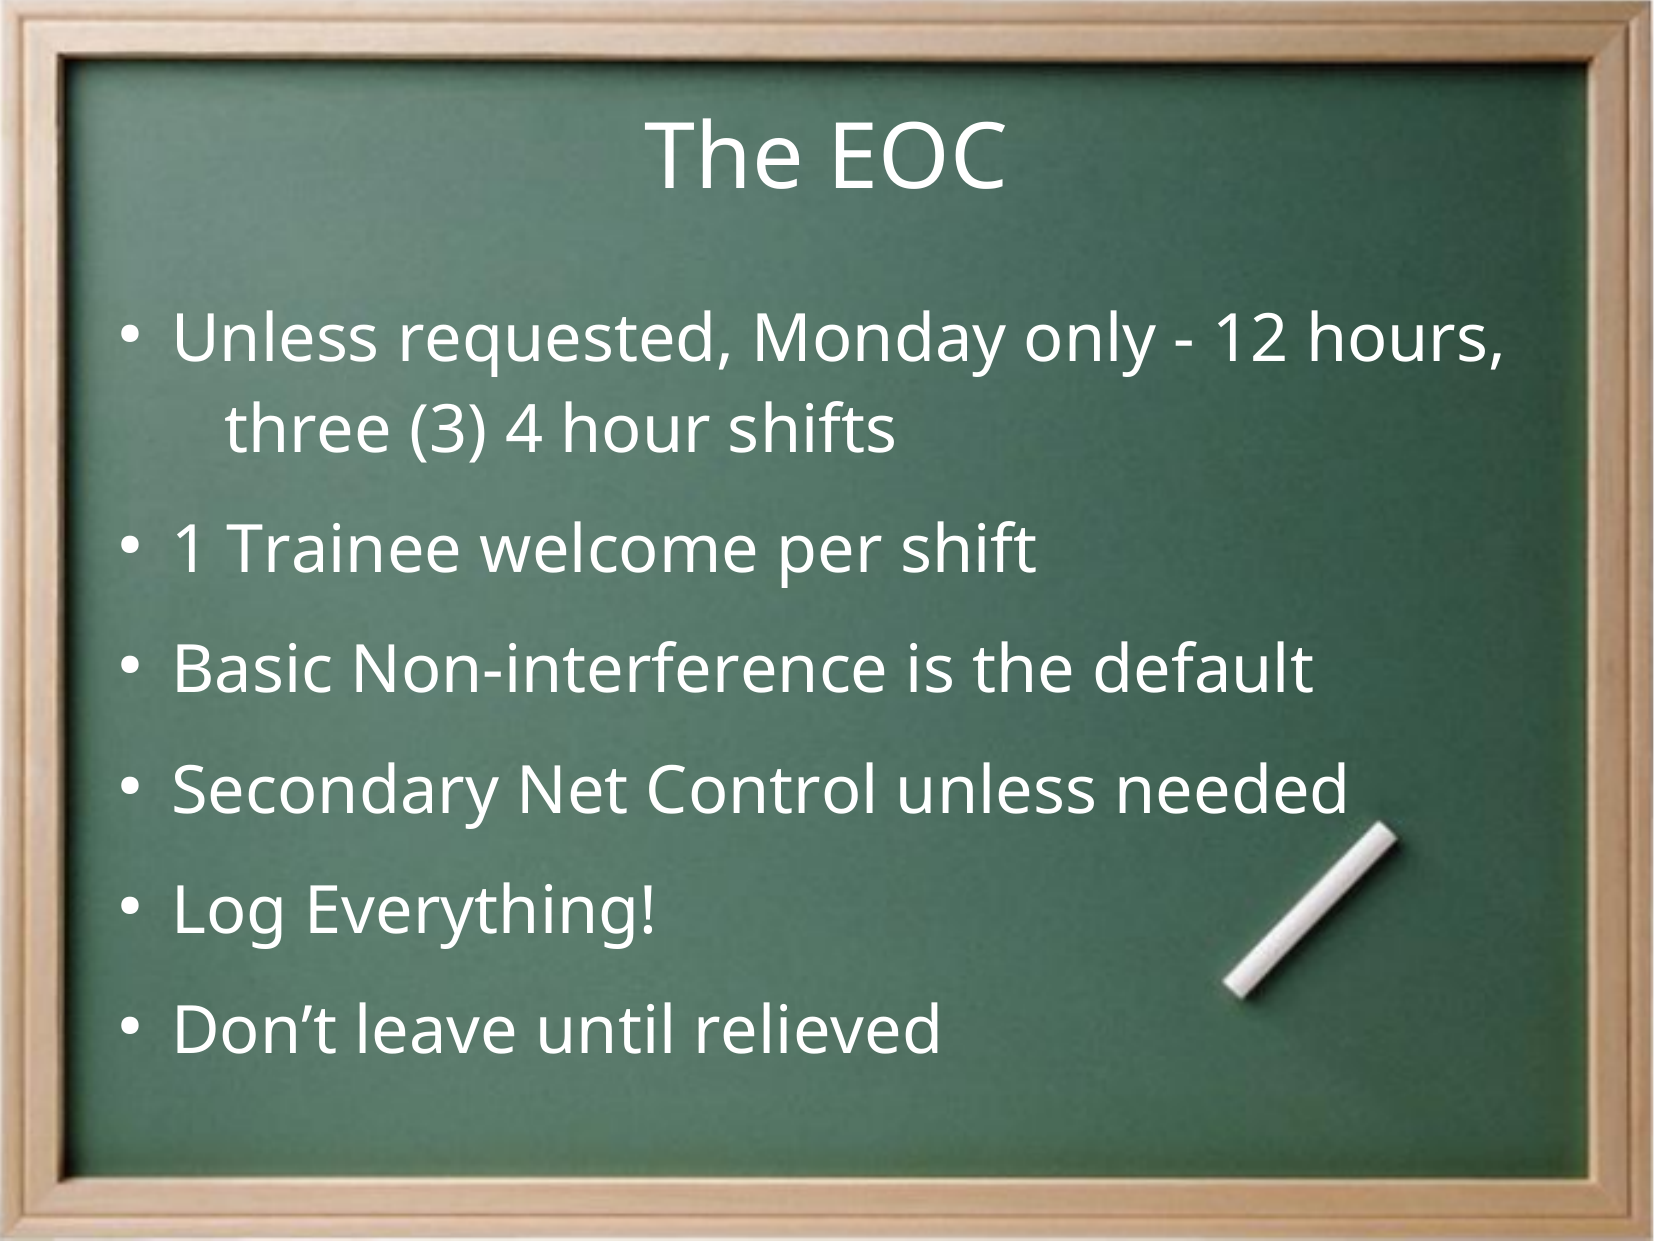

# The EOC
Unless requested, Monday only - 12 hours, three (3) 4 hour shifts
1 Trainee welcome per shift
Basic Non-interference is the default
Secondary Net Control unless needed
Log Everything!
Don’t leave until relieved